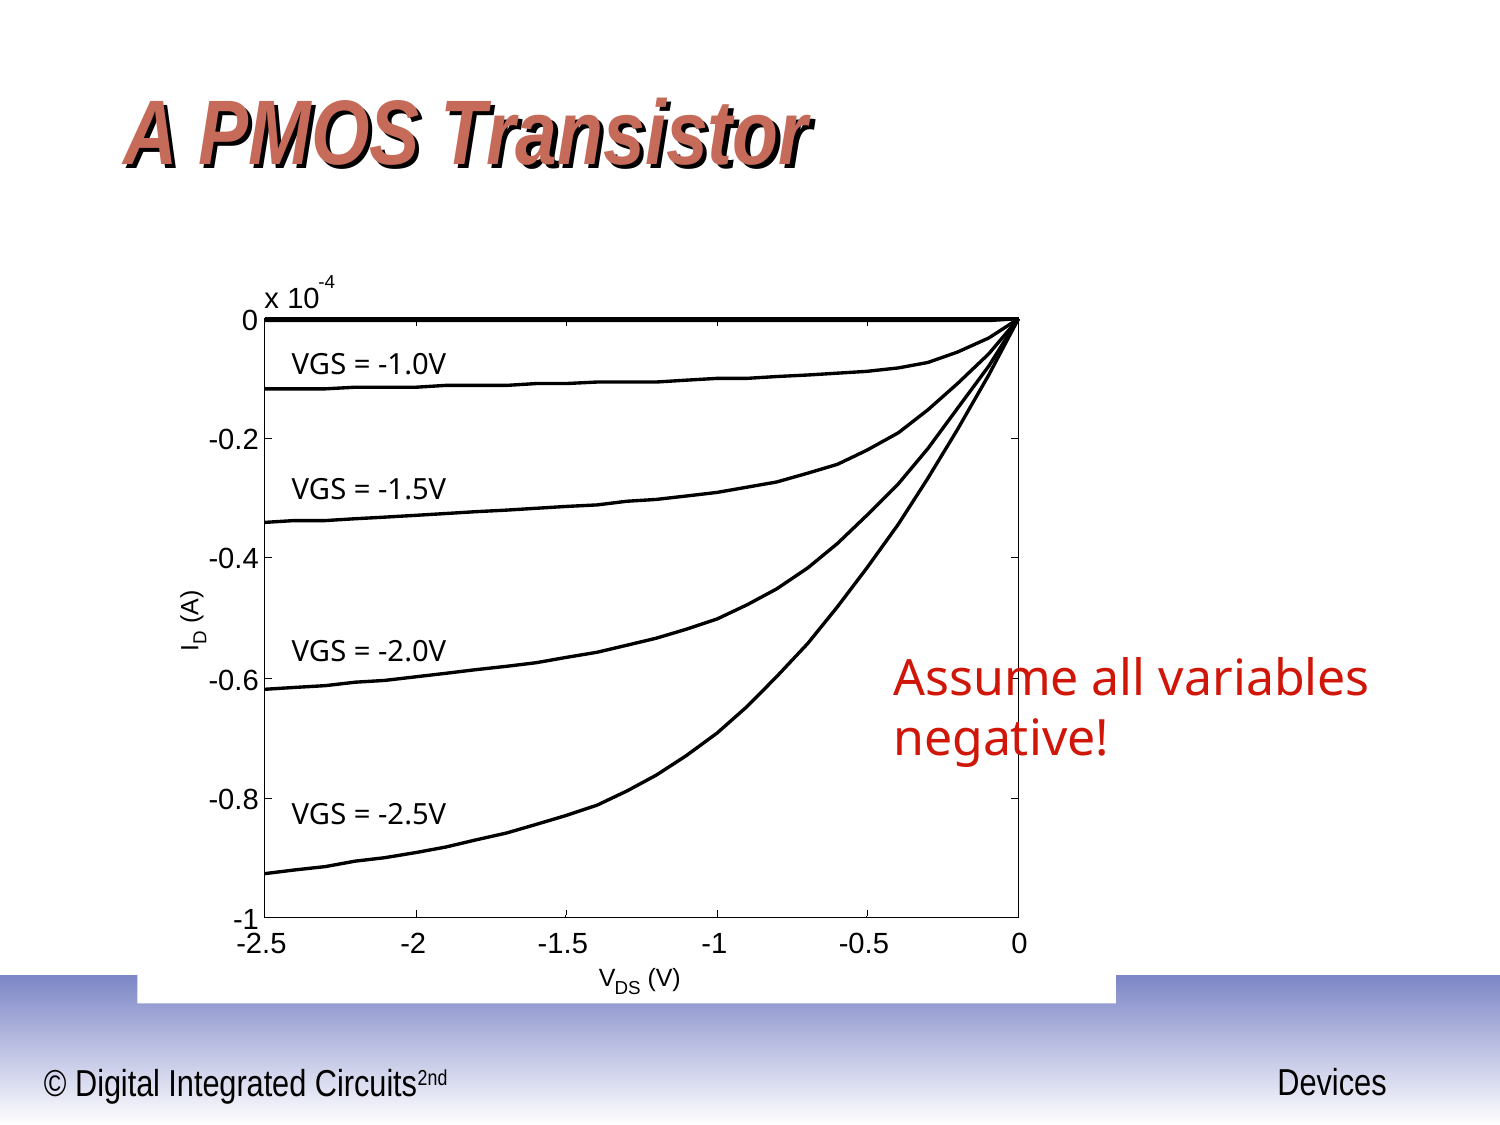

# A PMOS Transistor
-4
x 10
0
-0.2
-0.4
 (A)
D
I
-0.6
-0.8
-1
-2.5
-2
-1.5
-1
-0.5
0
V
 (V)
DS
VGS = -1.0V
VGS = -1.5V
VGS = -2.0V
Assume all variables
negative!
VGS = -2.5V